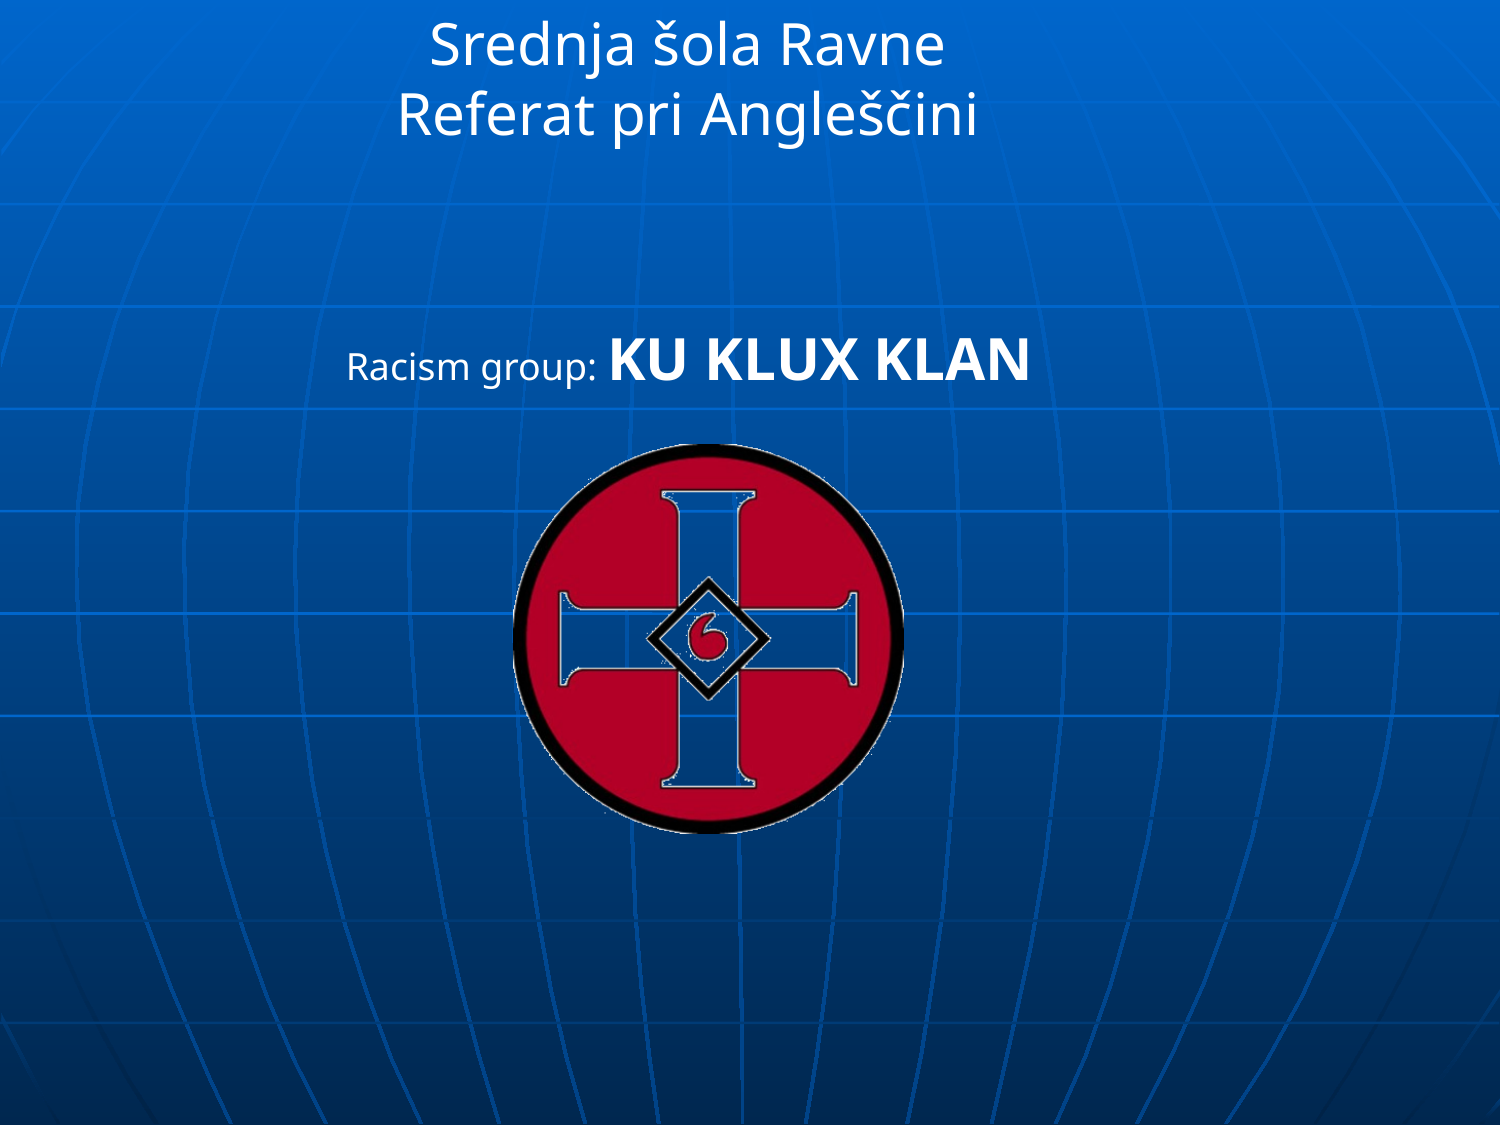

Srednja šola Ravne
Referat pri Angleščini
Racism group: KU KLUX KLAN